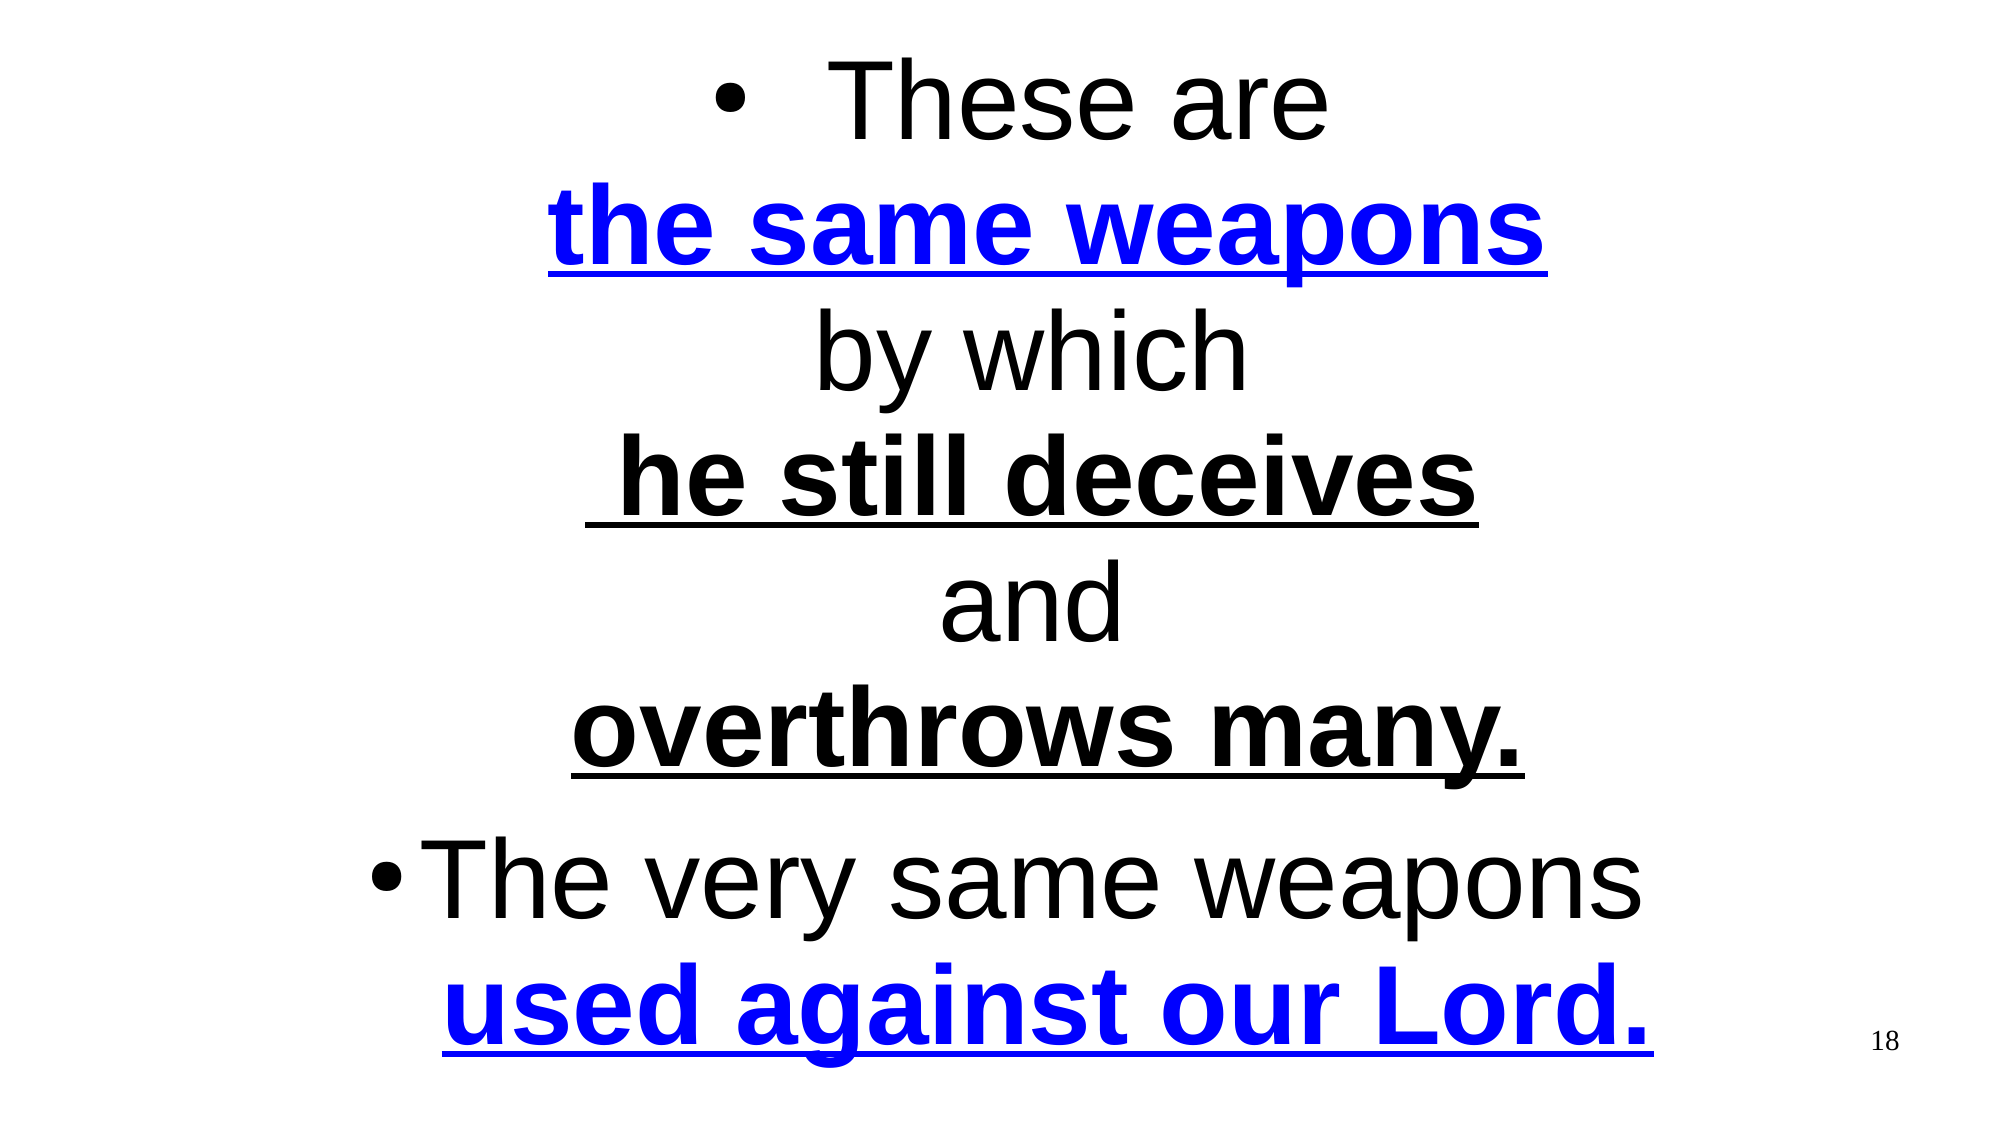

# These are the same weapons by which he still deceives and overthrows many.
The very same weapons
used against our Lord.
18